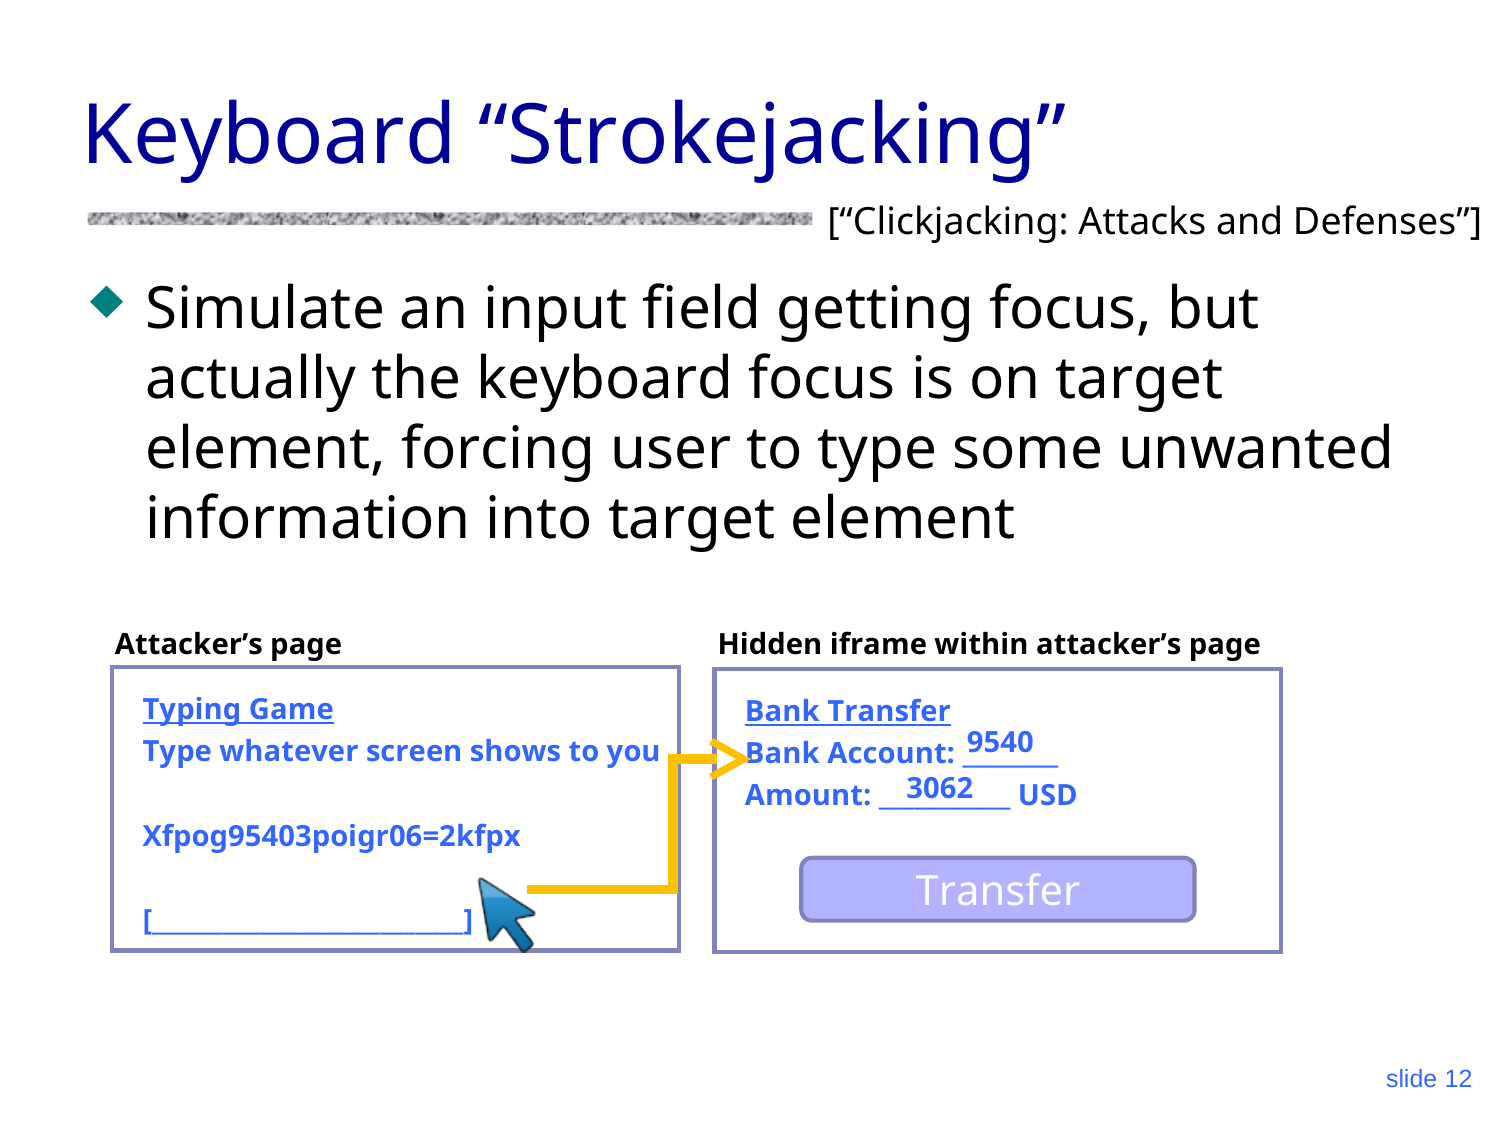

Keyboard “Strokejacking”
[“Clickjacking: Attacks and Defenses”]
Simulate an input field getting focus, but actually the keyboard focus is on target element, forcing user to type some unwanted information into target element
Hidden iframe within attacker’s page
Attacker’s page
Typing Game
Type whatever screen shows to you
Xfpog95403poigr06=2kfpx
[__________________________]
Bank Transfer
Bank Account: ________
Amount: ___________ USD
Transfer
9540
3062
slide